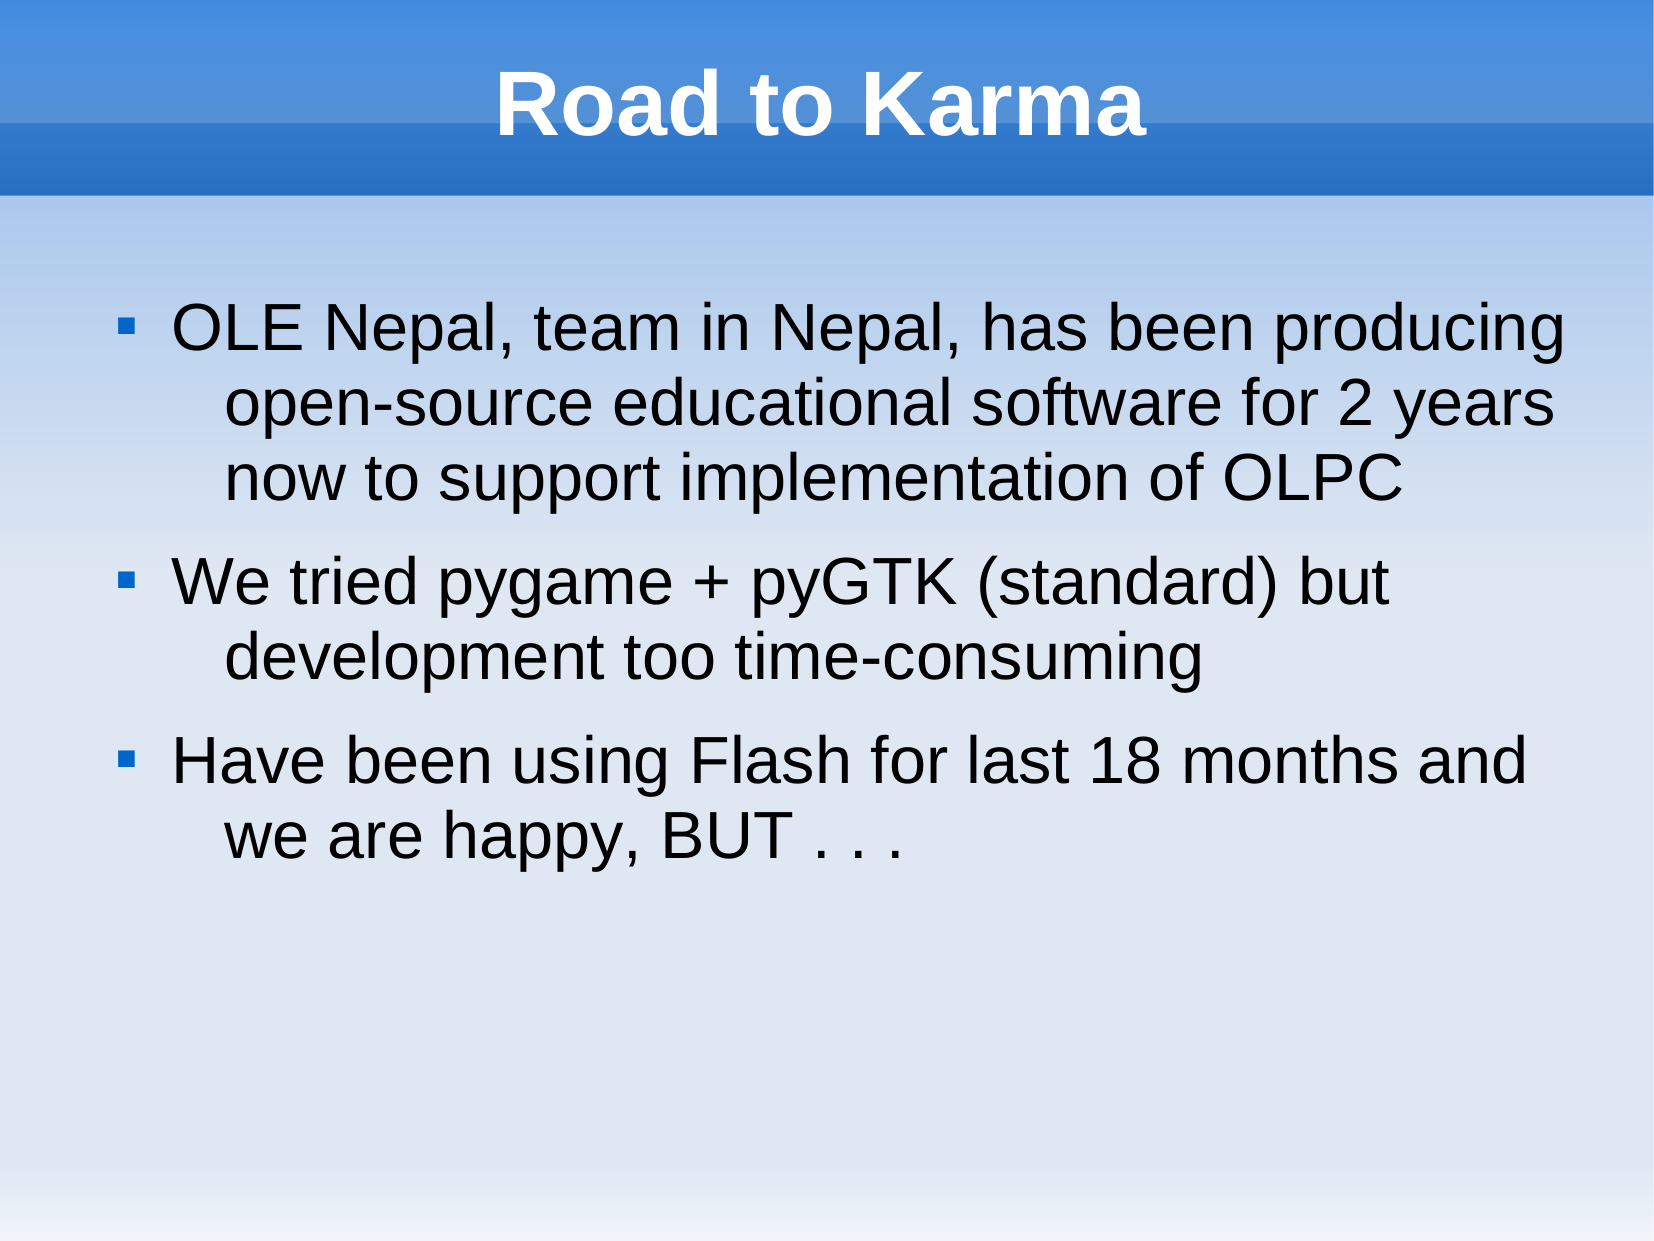

# Road to Karma
OLE Nepal, team in Nepal, has been producing open-source educational software for 2 years now to support implementation of OLPC
We tried pygame + pyGTK (standard) but development too time-consuming
Have been using Flash for last 18 months and we are happy, BUT . . .